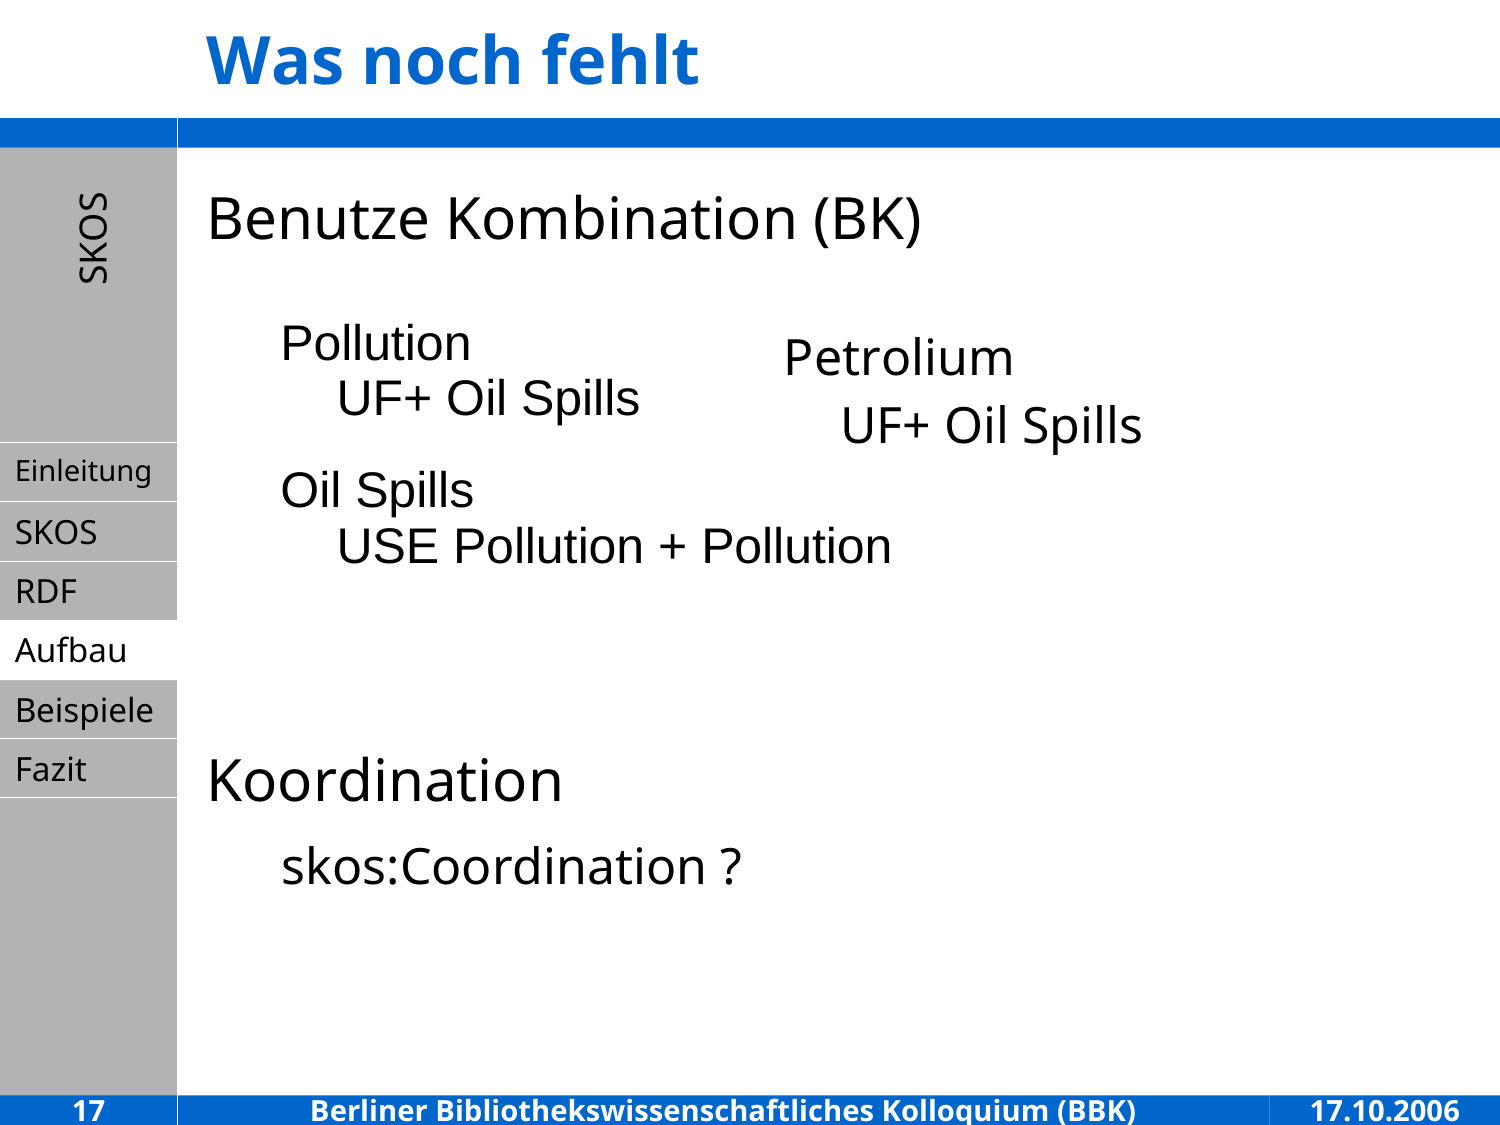

# Was noch fehlt
Benutze Kombination (BK)
Koordination
skos:Coordination ?
Pollution
UF+ Oil Spills
Petrolium
UF+ Oil Spills
Oil Spills
USE Pollution + Pollution
Aufbau